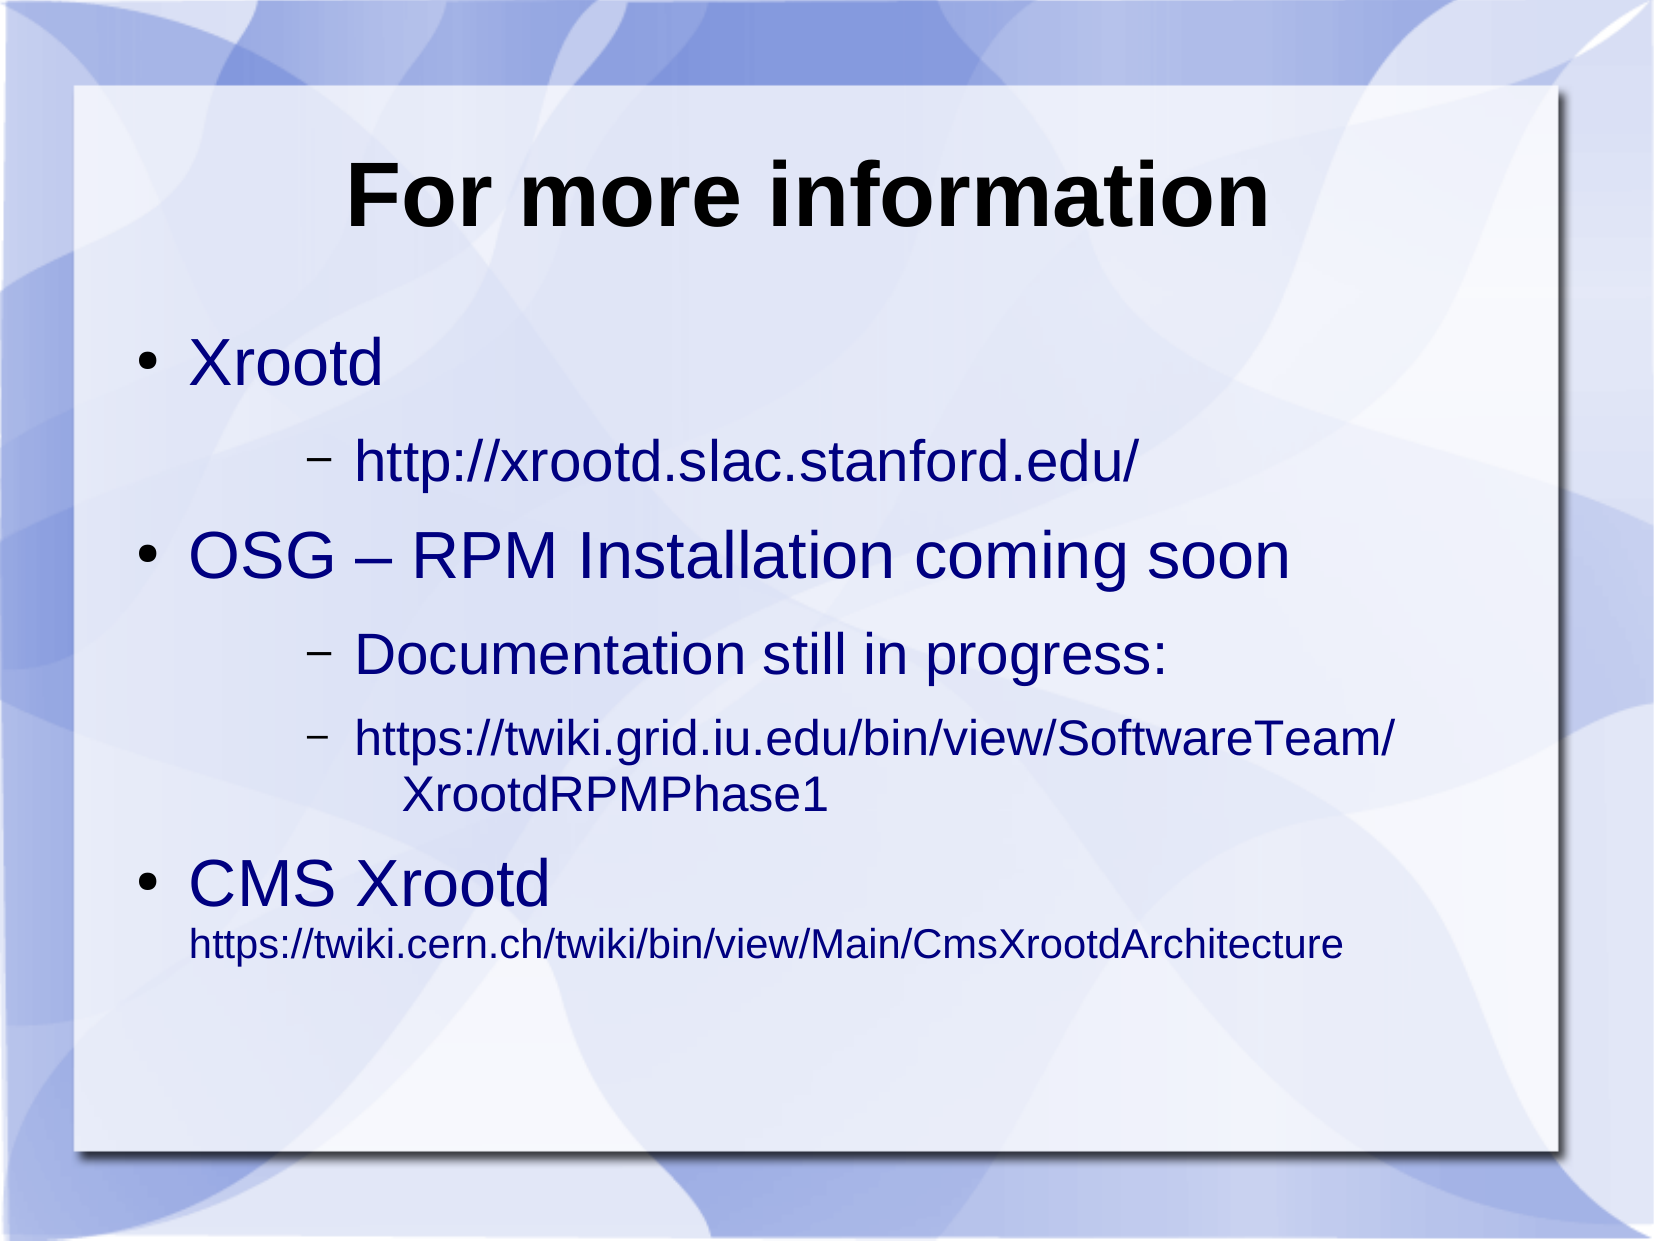

# For more information
Xrootd
http://xrootd.slac.stanford.edu/
OSG – RPM Installation coming soon
Documentation still in progress:
https://twiki.grid.iu.edu/bin/view/SoftwareTeam/XrootdRPMPhase1
CMS Xrootd https://twiki.cern.ch/twiki/bin/view/Main/CmsXrootdArchitecture